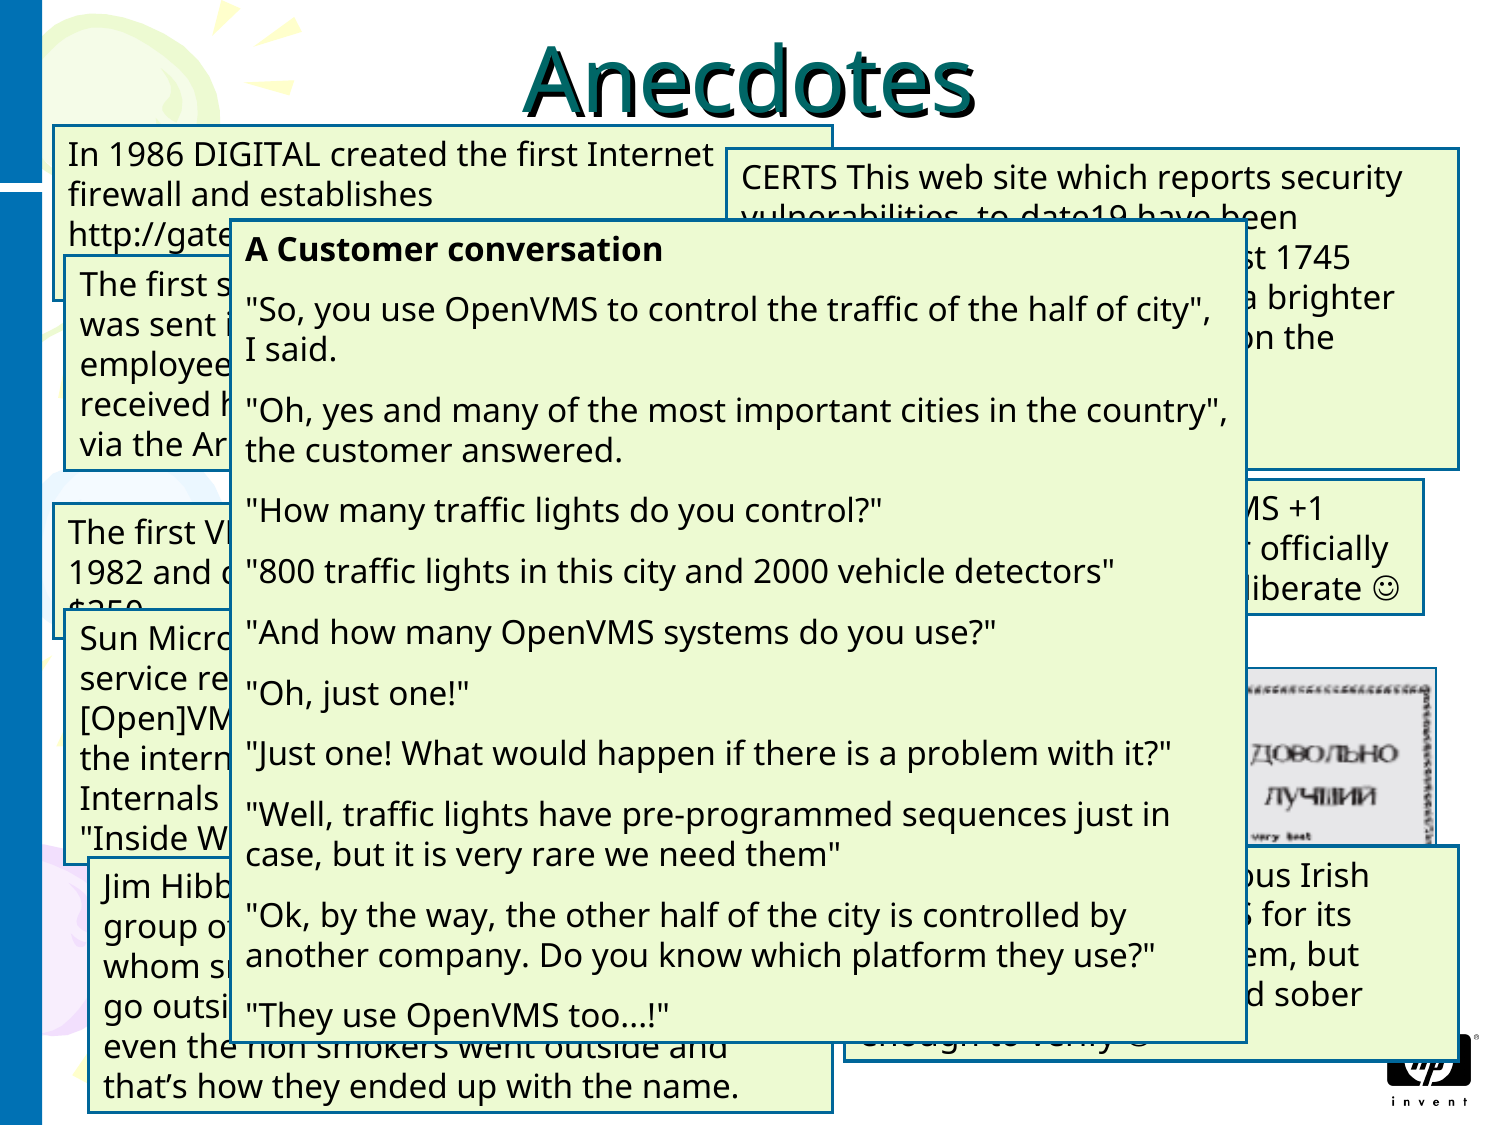

# Anecdotes
In 1986 DIGITAL created the first Internet firewall and establishes http://gatekeeper.dec.com as a major FTP site on the Internet
CERTS This web site which reports security vulnerabilities, to-date19 have been recorded for OpenVMS as against 1745 found for a softer OS or 346 for a brighter OS and 1790 for the newest OS on the block.
See www.CERT.ORG
A Customer conversation
"So, you use OpenVMS to control the traffic of the half of city", I said.
"Oh, yes and many of the most important cities in the country", the customer answered.
"How many traffic lights do you control?"
"800 traffic lights in this city and 2000 vehicle detectors"
"And how many OpenVMS systems do you use?"
"Oh, just one!"
"Just one! What would happen if there is a problem with it?"
"Well, traffic lights have pre-programmed sequences just in case, but it is very rare we need them"
"Ok, by the way, the other half of the city is controlled by another company. Do you know which platform they use?"
"They use OpenVMS too...!"
The first spam in computer history was sent in 1979 by a Digital employee. Over 400 people received his promotional message via the Arpanet network.
WNT (Windows NT) is VMS +1 letter, Dave Cutler never officially confirmed if this was deliberate 
The first VMS Internals manual came out in 1982 and covered V2.2, it cost approximately $250
Sun Microsystems was sending its field service reps and solutions architects out for [Open]VMS training so that they could learn the internals of ... Windows! Compare the Internals an Data Structures Manual and "Inside Windows XXX"
Its rumoured that a famous Irish dark beer uses OpenVMS for its Brewery production system, but nobody has ever returned sober enough to verify 
Jim Hibbits started the Leper Colony, it was a group of old time DECUS folks, some of whom smoked and in California you had to go outside, and since they were all friends even the non smokers went outside and that’s how they ended up with the name.